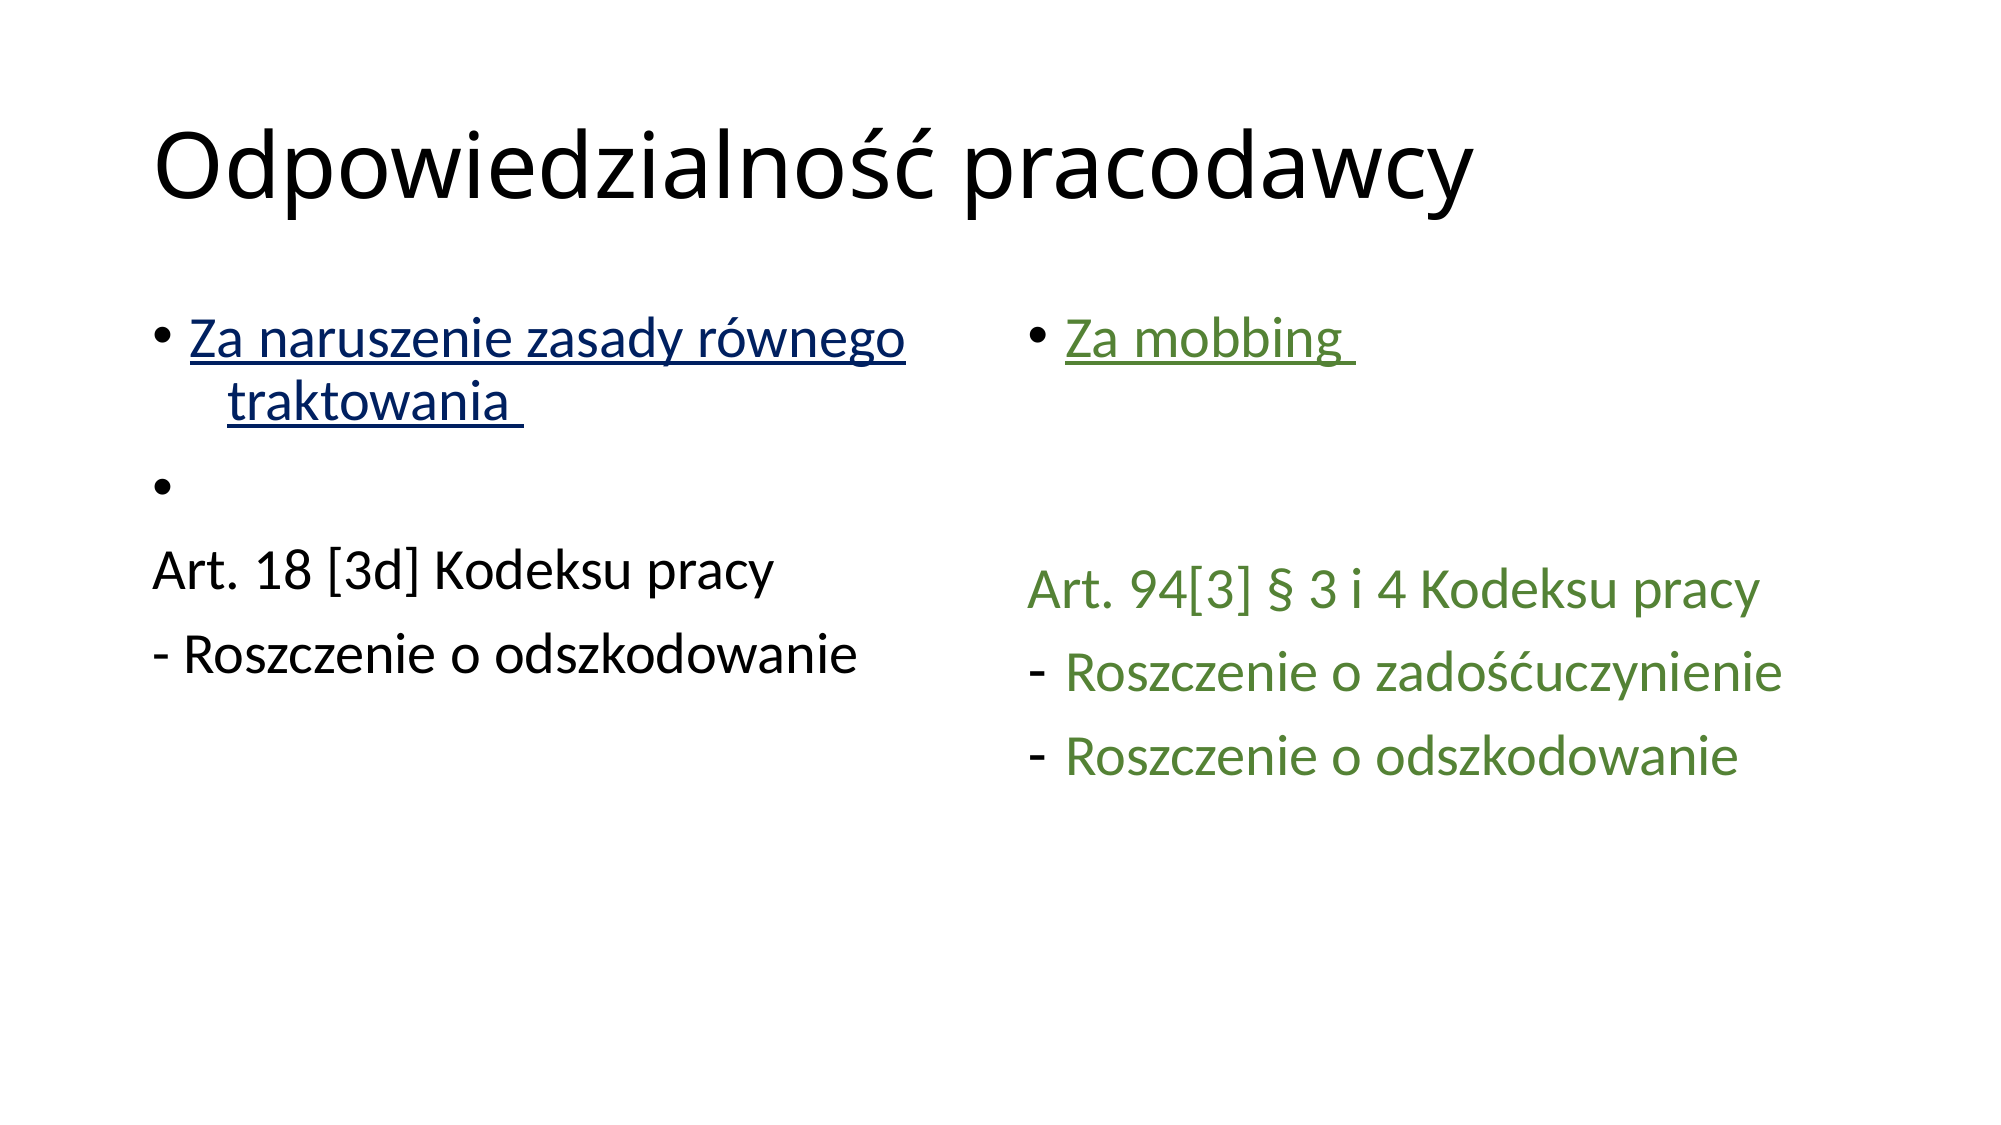

# Odpowiedzialność pracodawcy
Za naruszenie zasady równego traktowania
Art. 18 [3d] Kodeksu pracy
- Roszczenie o odszkodowanie
Za mobbing
Art. 94[3] § 3 i 4 Kodeksu pracy
Roszczenie o zadośćuczynienie
Roszczenie o odszkodowanie